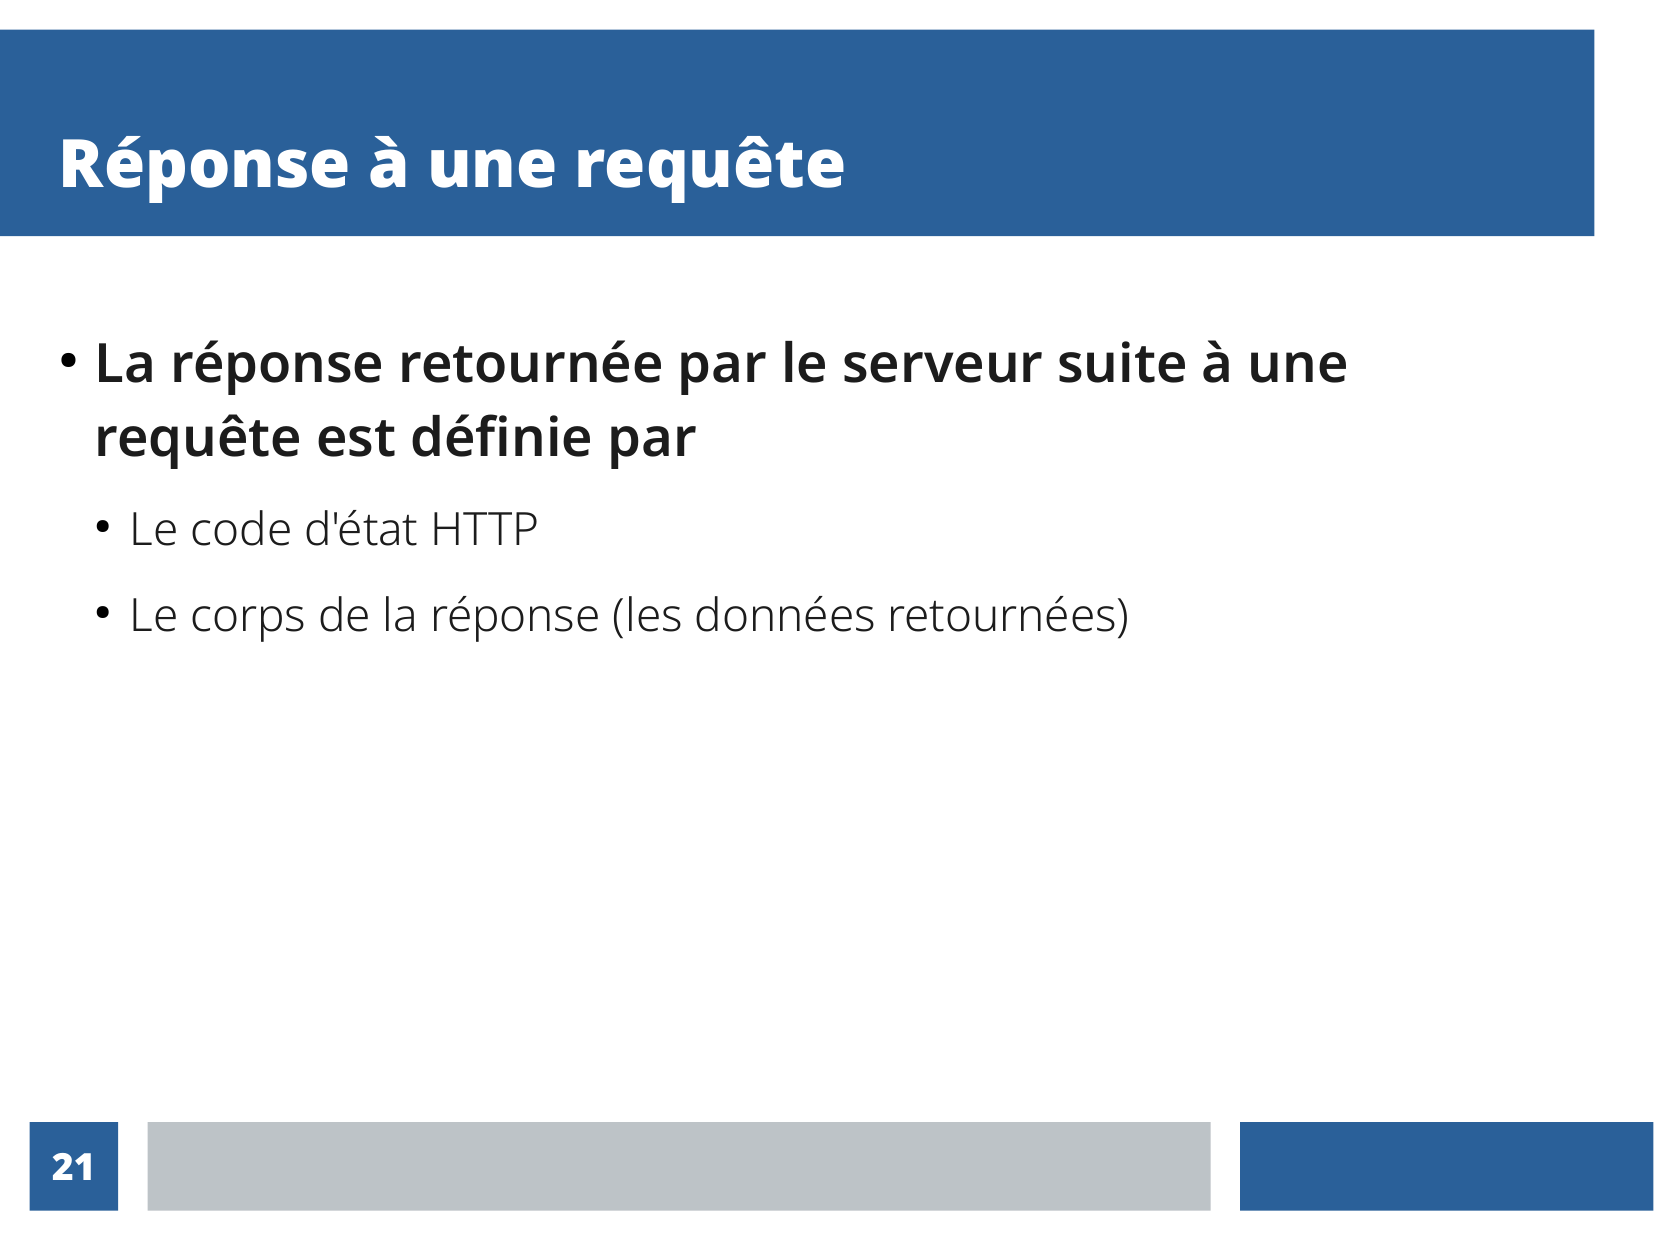

# Réponse à une requête
La réponse retournée par le serveur suite à une requête est définie par
Le code d'état HTTP
Le corps de la réponse (les données retournées)
21